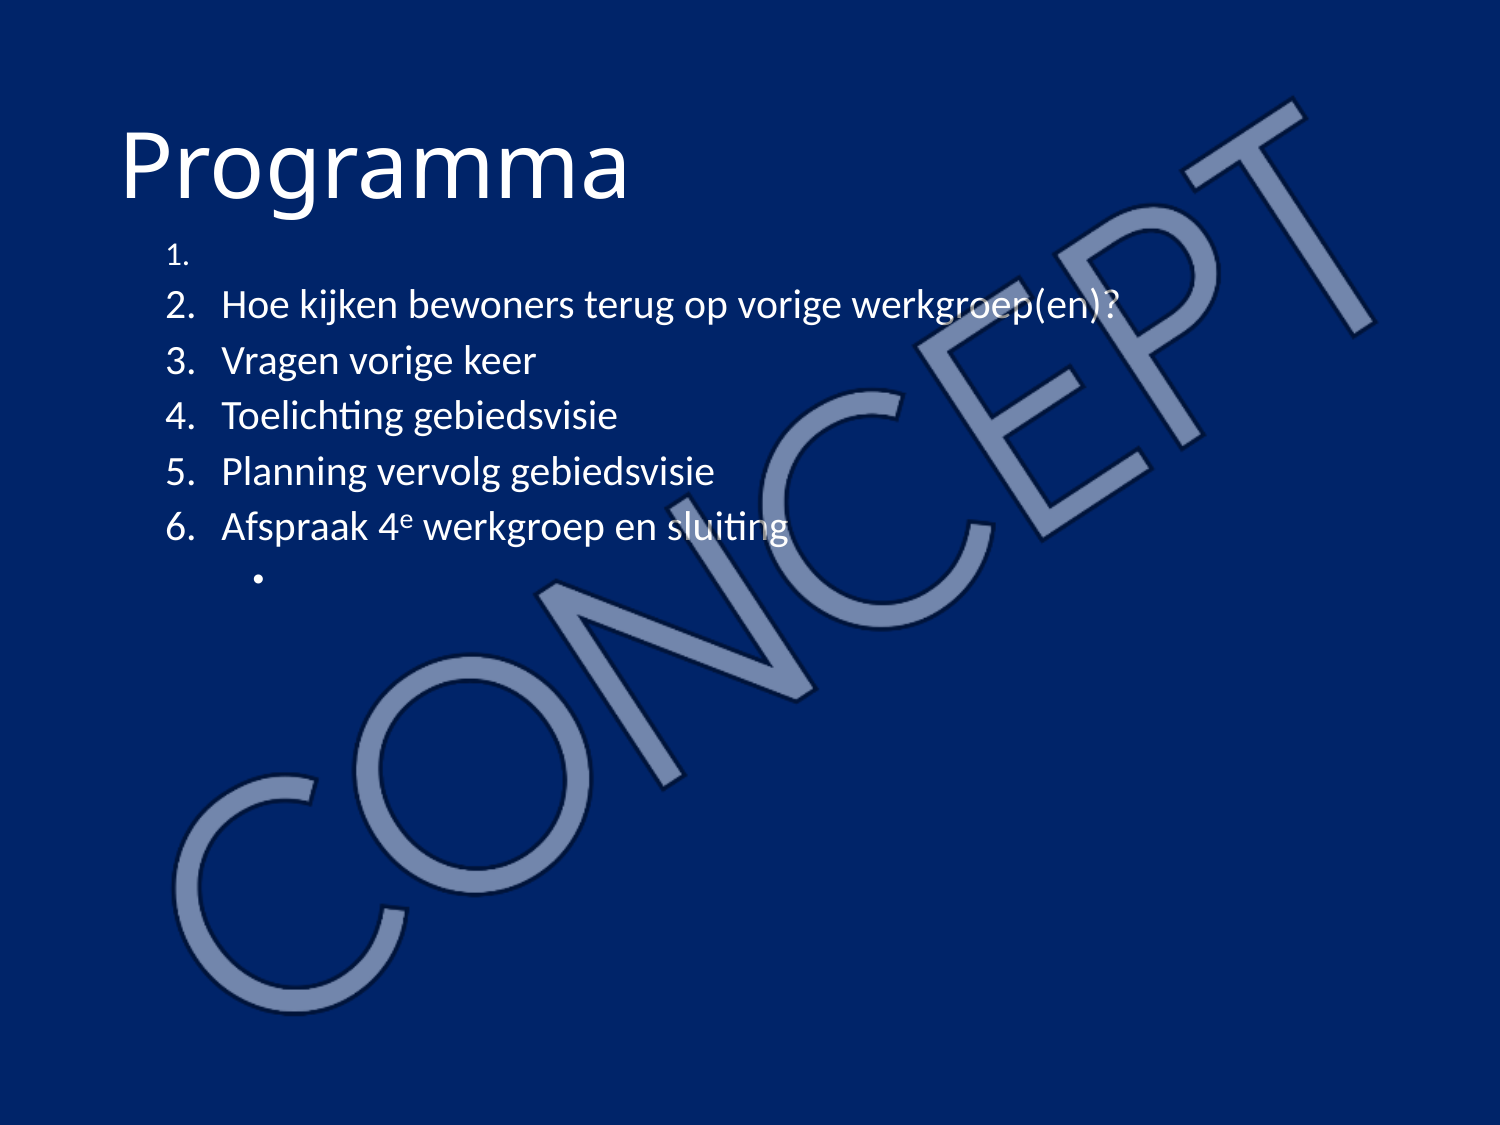

# Programma
Hoe kijken bewoners terug op vorige werkgroep(en)?
Vragen vorige keer
Toelichting gebiedsvisie
Planning vervolg gebiedsvisie
Afspraak 4e werkgroep en sluiting